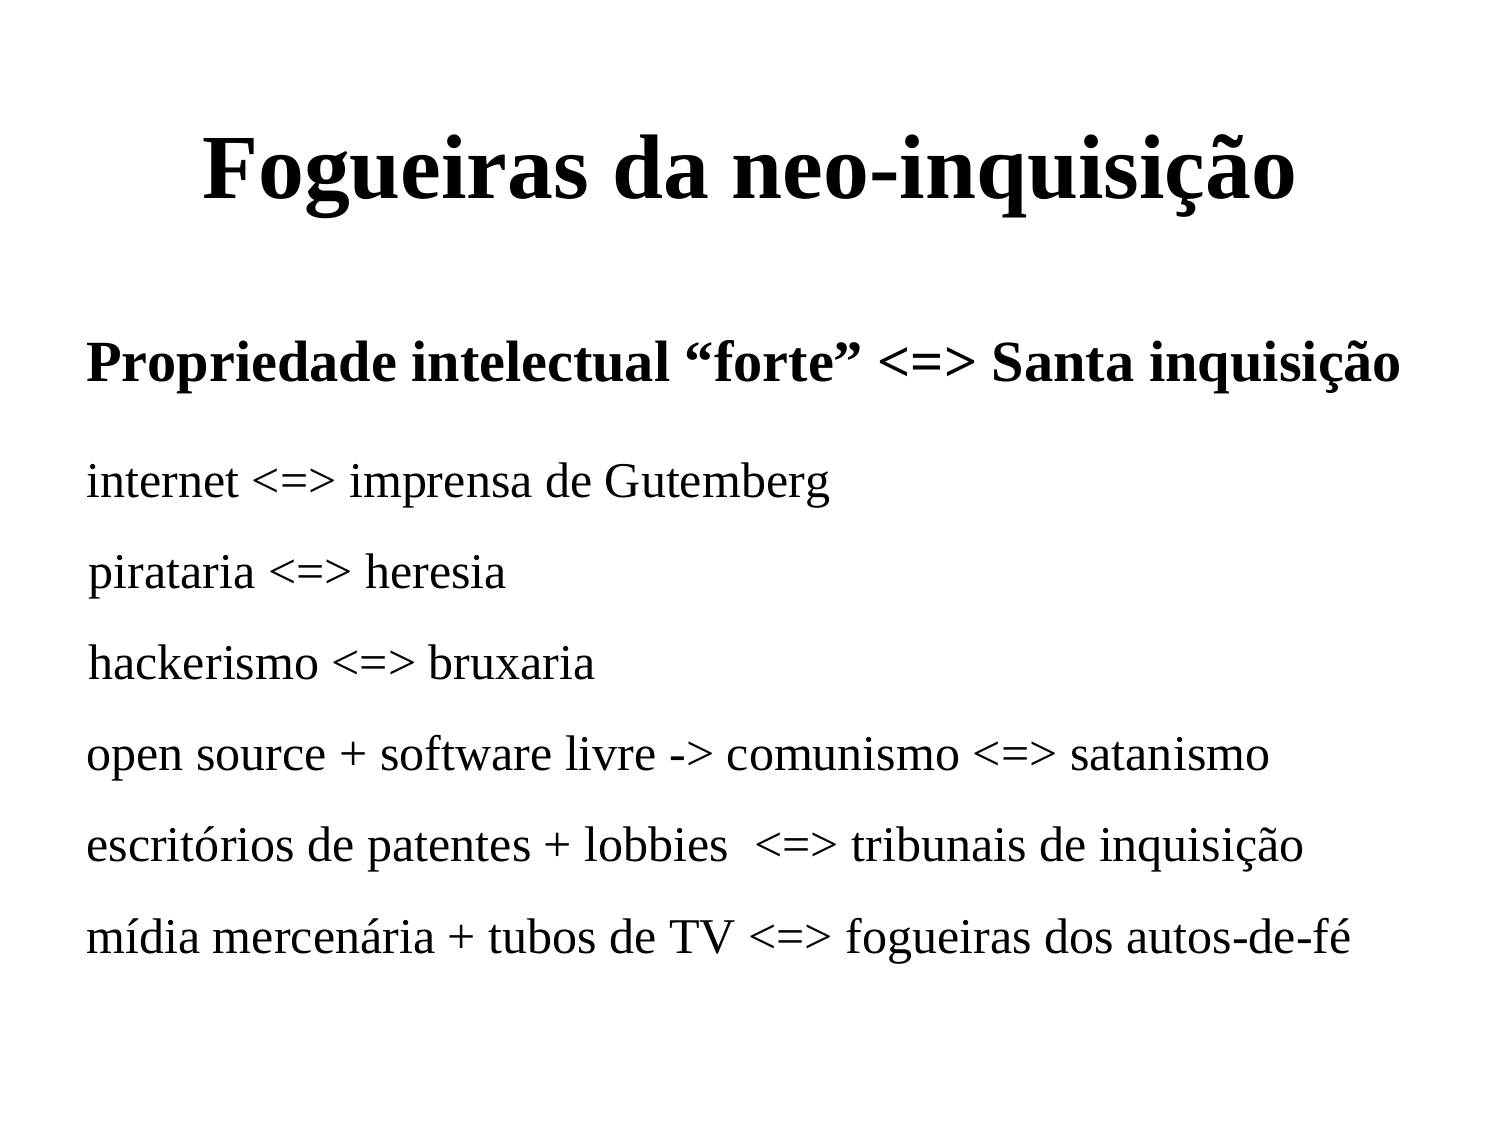

# Fogueiras da neo-inquisição
Propriedade intelectual “forte” <=> Santa inquisição
internet <=> imprensa de Gutemberg
pirataria <=> heresia
hackerismo <=> bruxaria
open source + software livre -> comunismo <=> satanismo
escritórios de patentes + lobbies <=> tribunais de inquisição
mídia mercenária + tubos de TV <=> fogueiras dos autos-de-fé